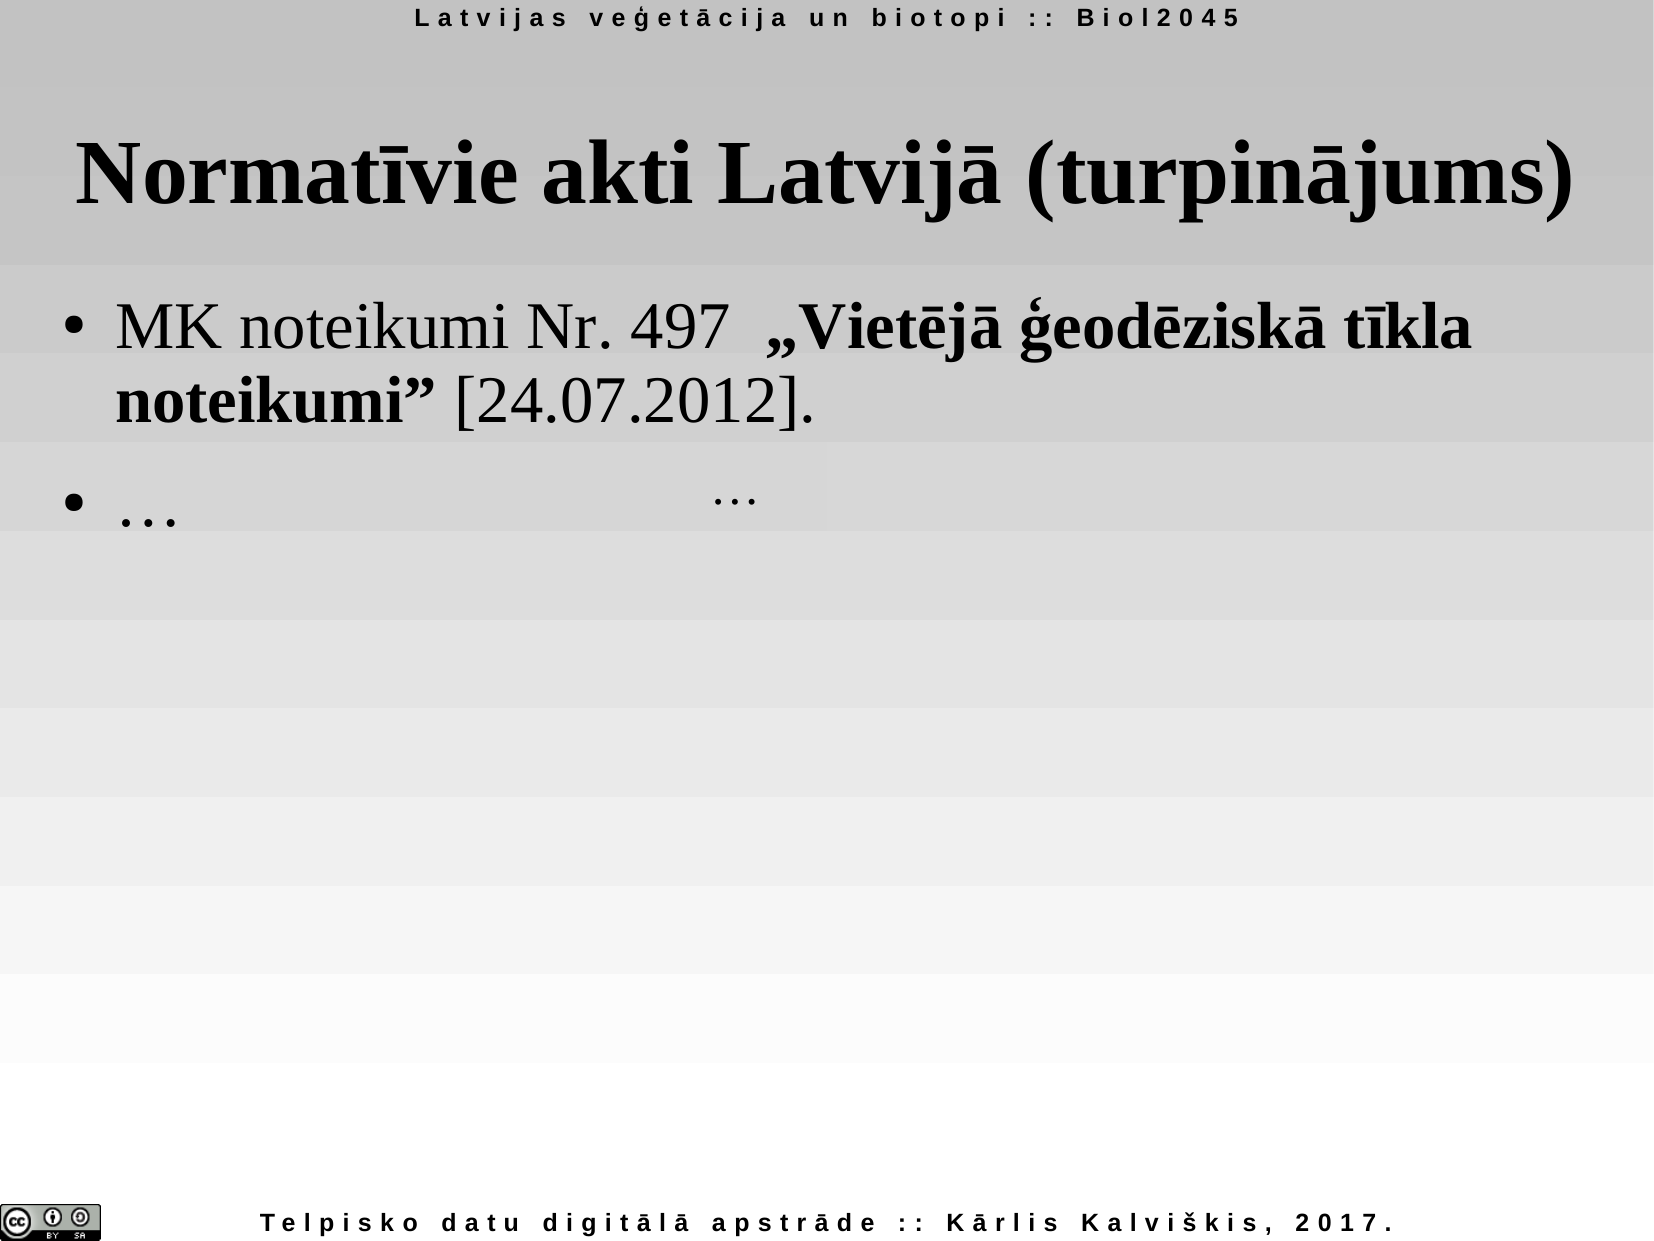

# Normatīvie akti Latvijā (turpinājums)
MK noteikumi Nr. 497 „Vietējā ģeodēziskā tīkla noteikumi” [24.07.2012].
…
…